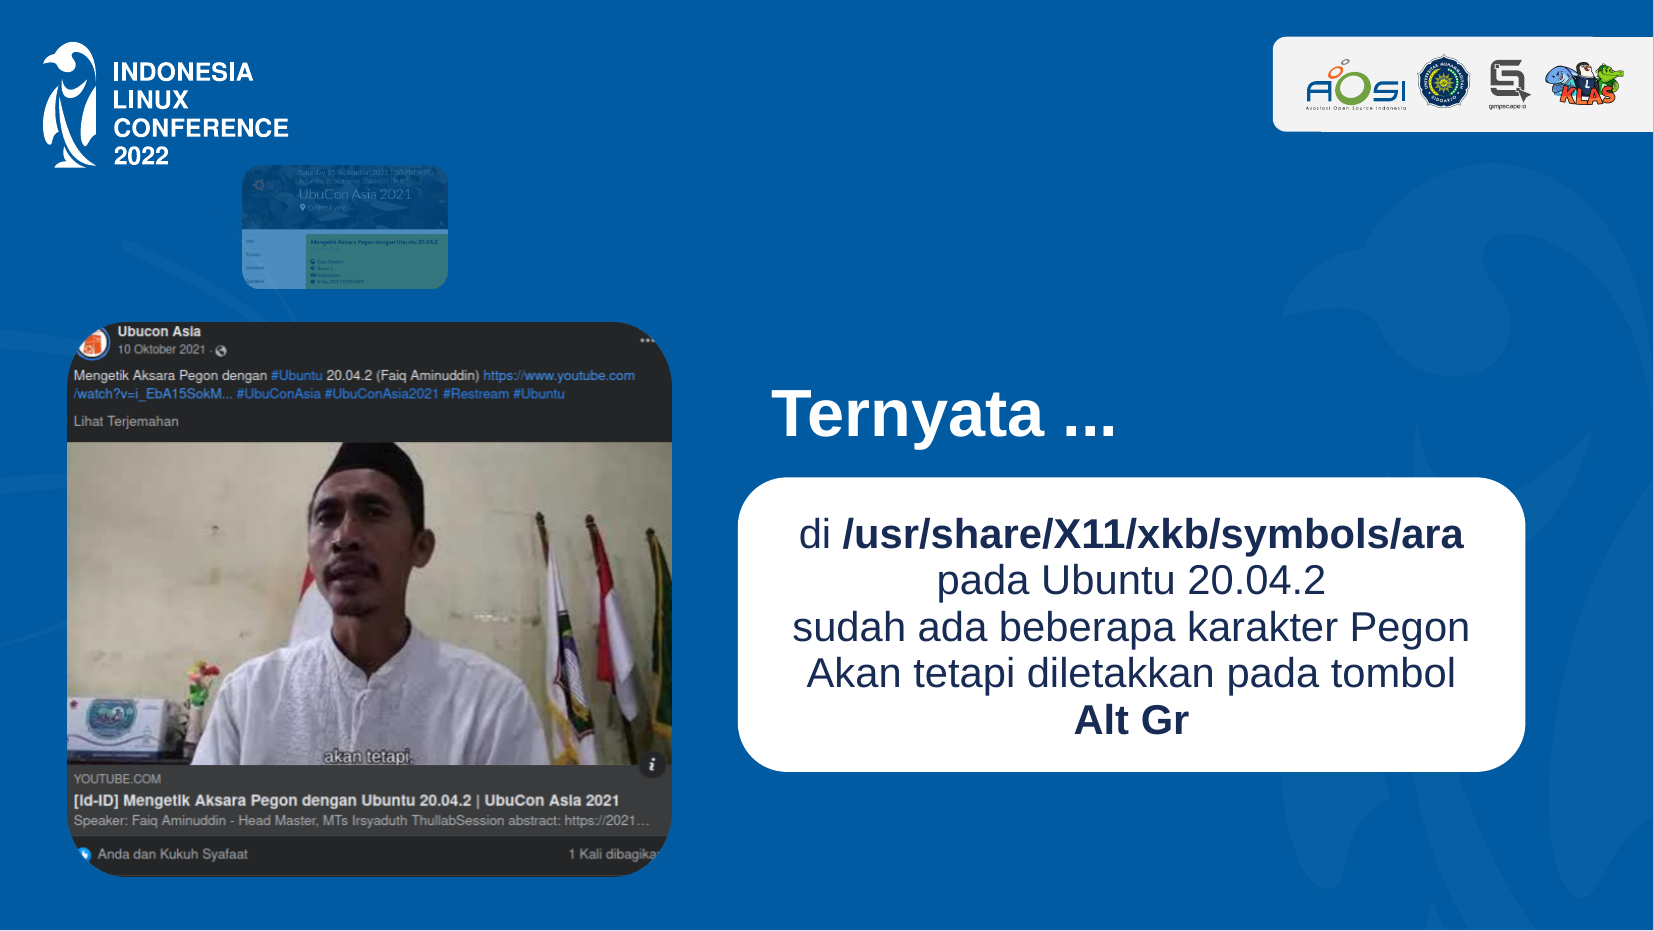

# Ternyata ...
di /usr/share/X11/xkb/symbols/ara
pada Ubuntu 20.04.2
sudah ada beberapa karakter Pegon
Akan tetapi diletakkan pada tombol
Alt Gr